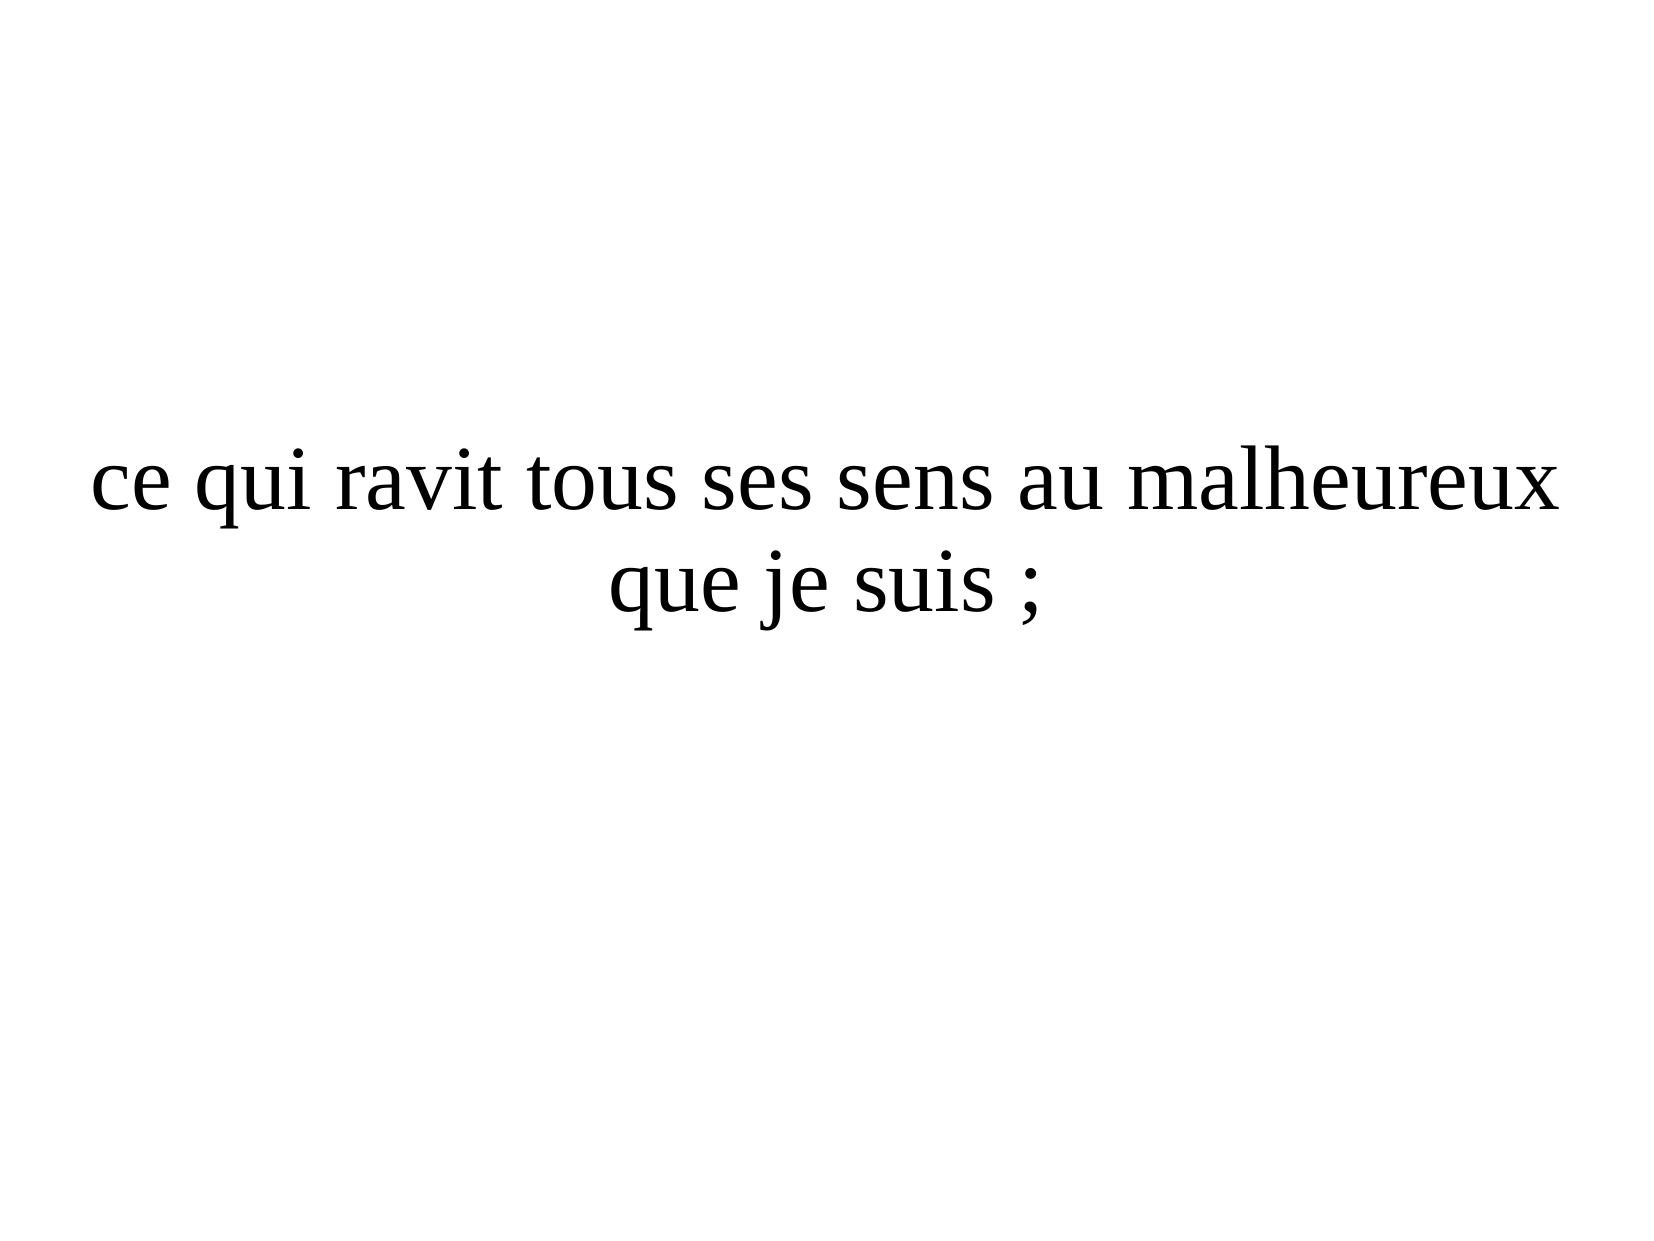

# ce qui ravit tous ses sens au malheureux que je suis ;